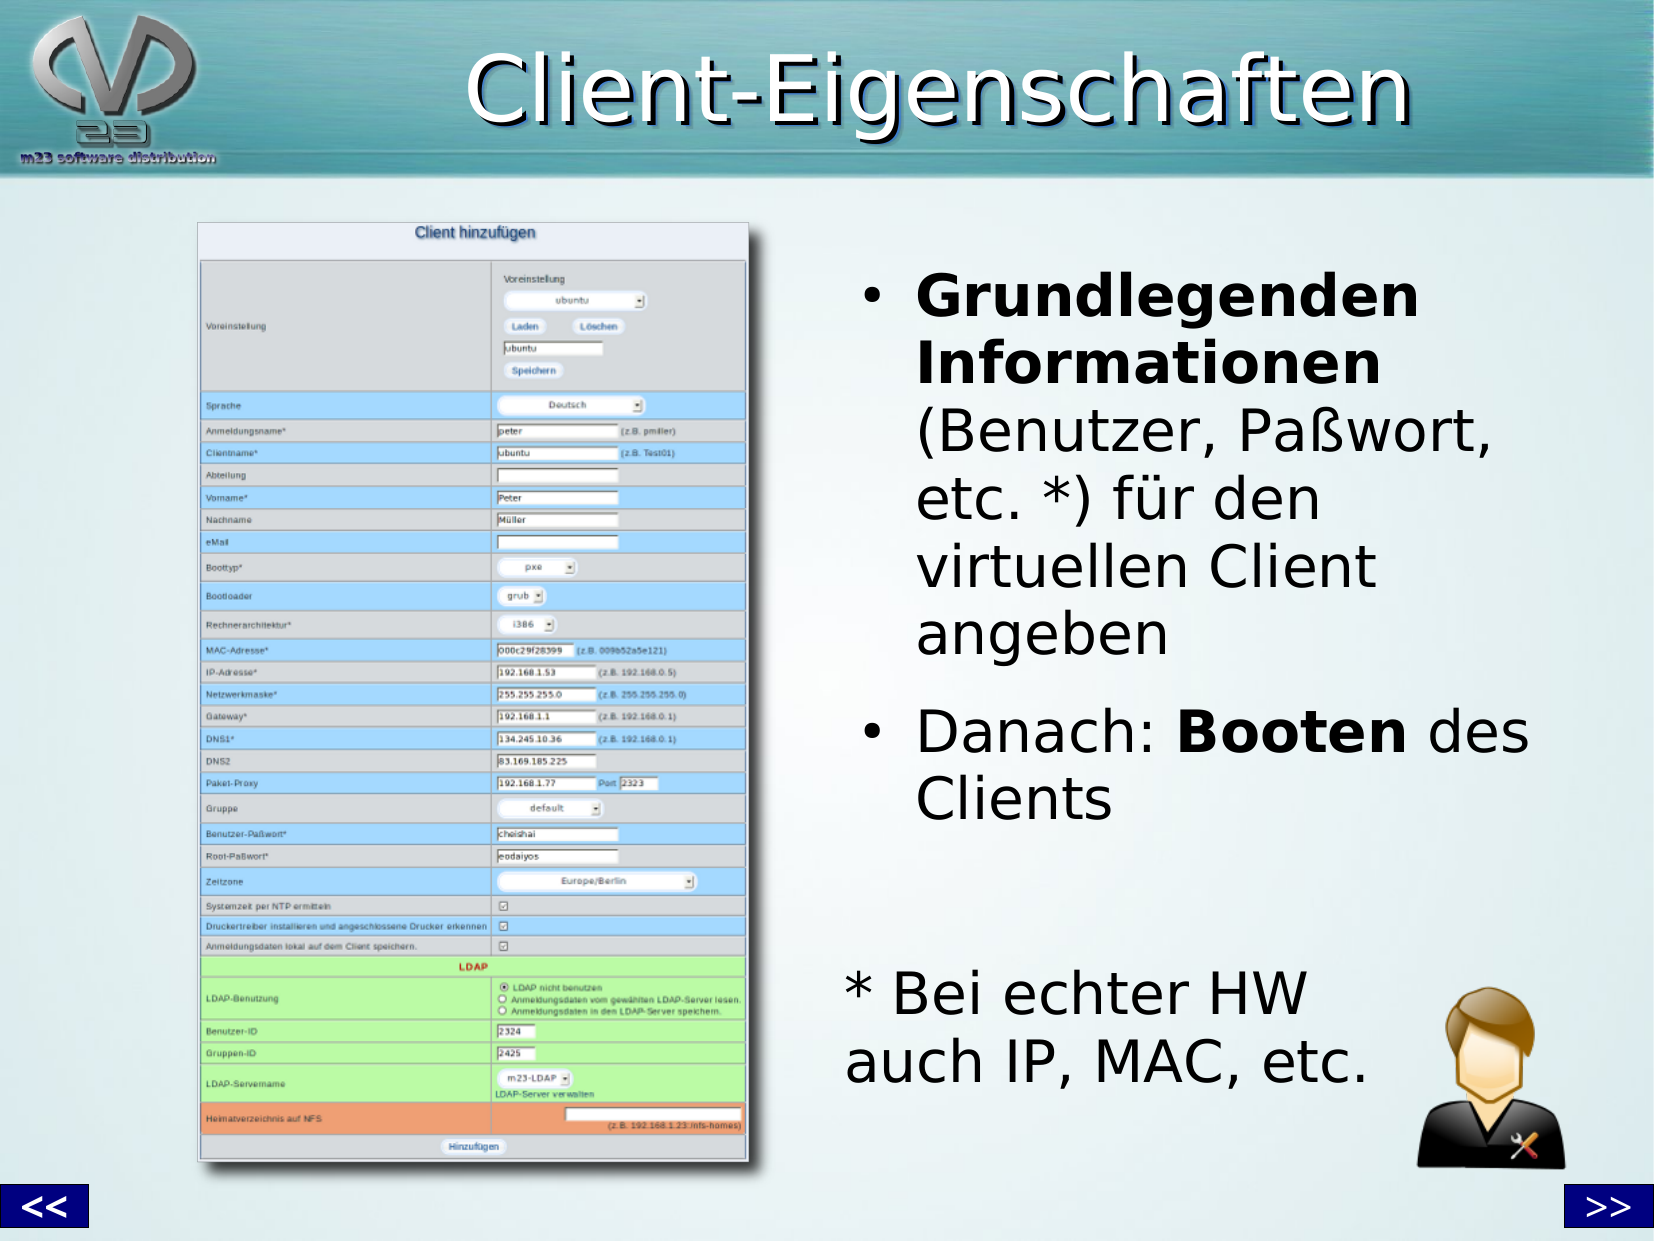

# Client-Eigenschaften
Grundlegenden Informationen (Benutzer, Paßwort, etc. *) für den virtuellen Client angeben
Danach: Booten des Clients
* Bei echter HW
auch IP, MAC, etc.